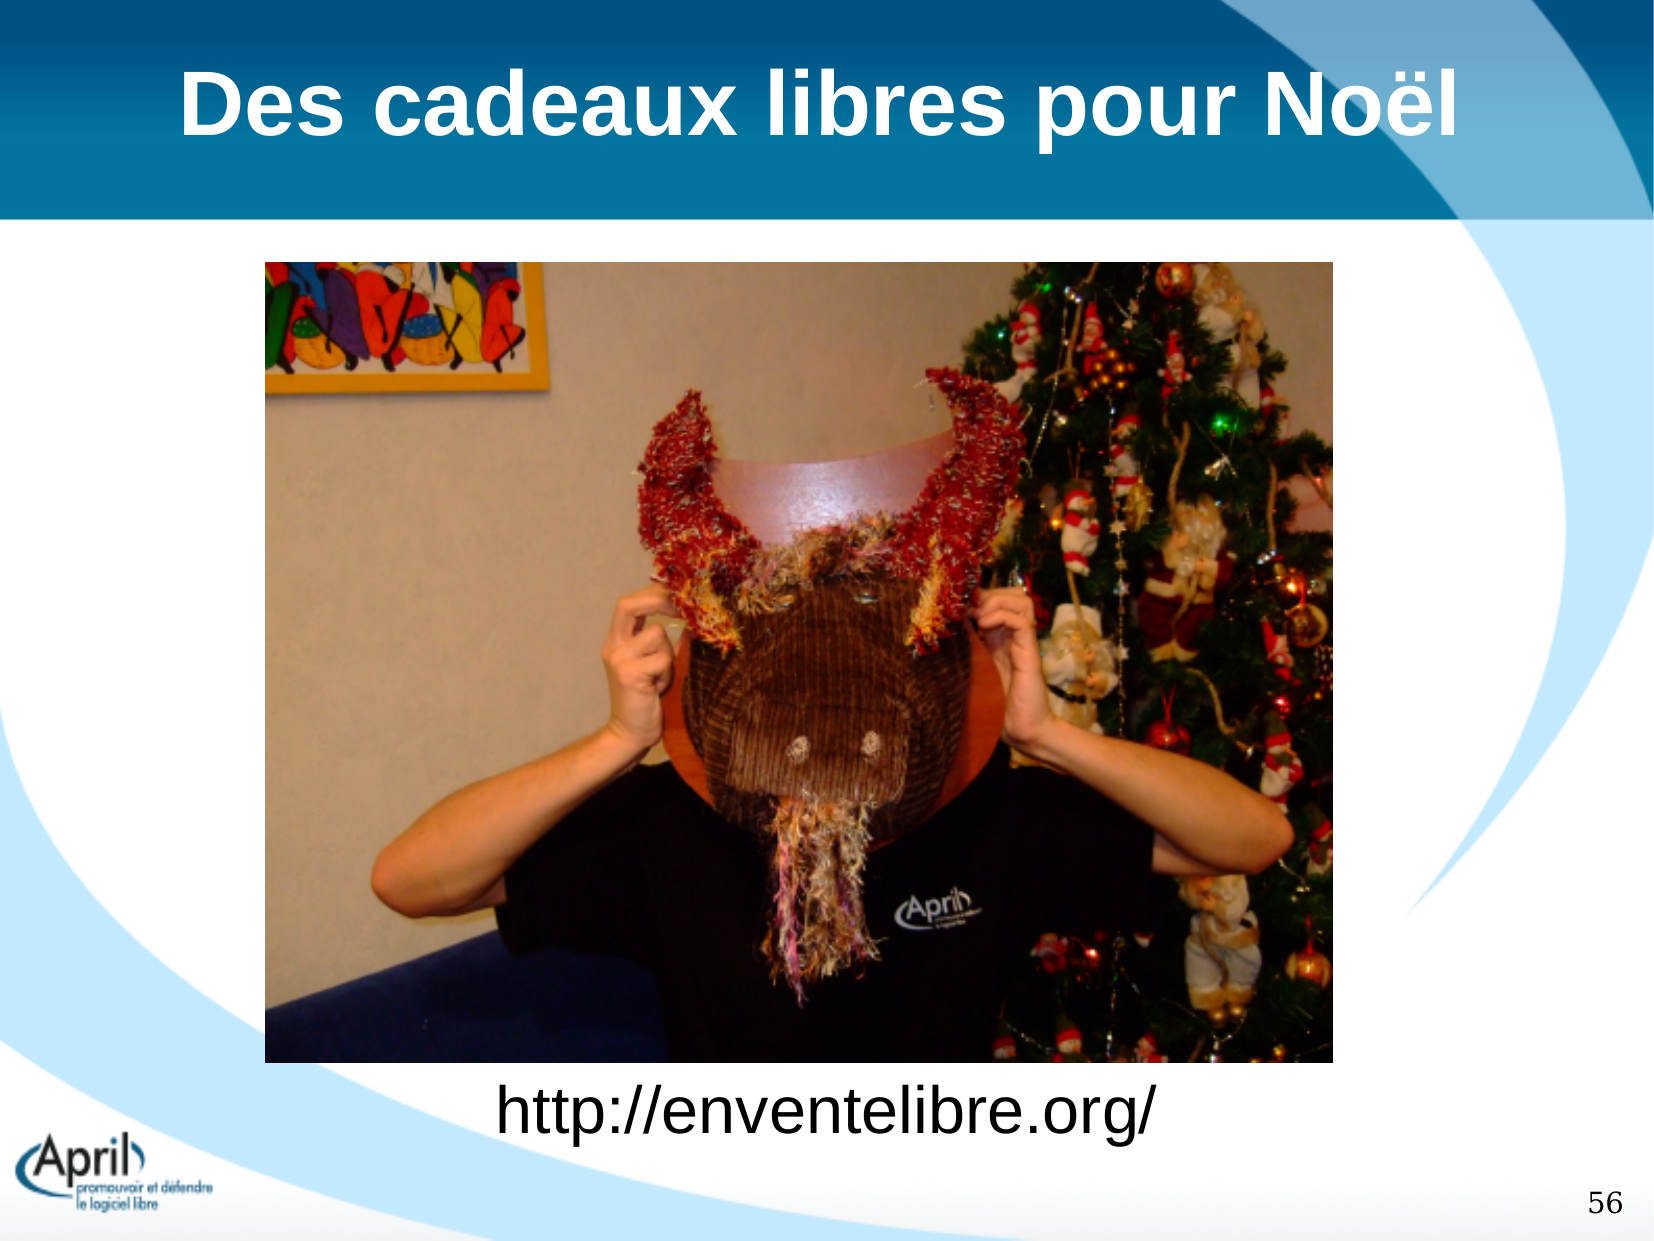

# Des cadeaux libres pour Noël
http://enventelibre.org/
56